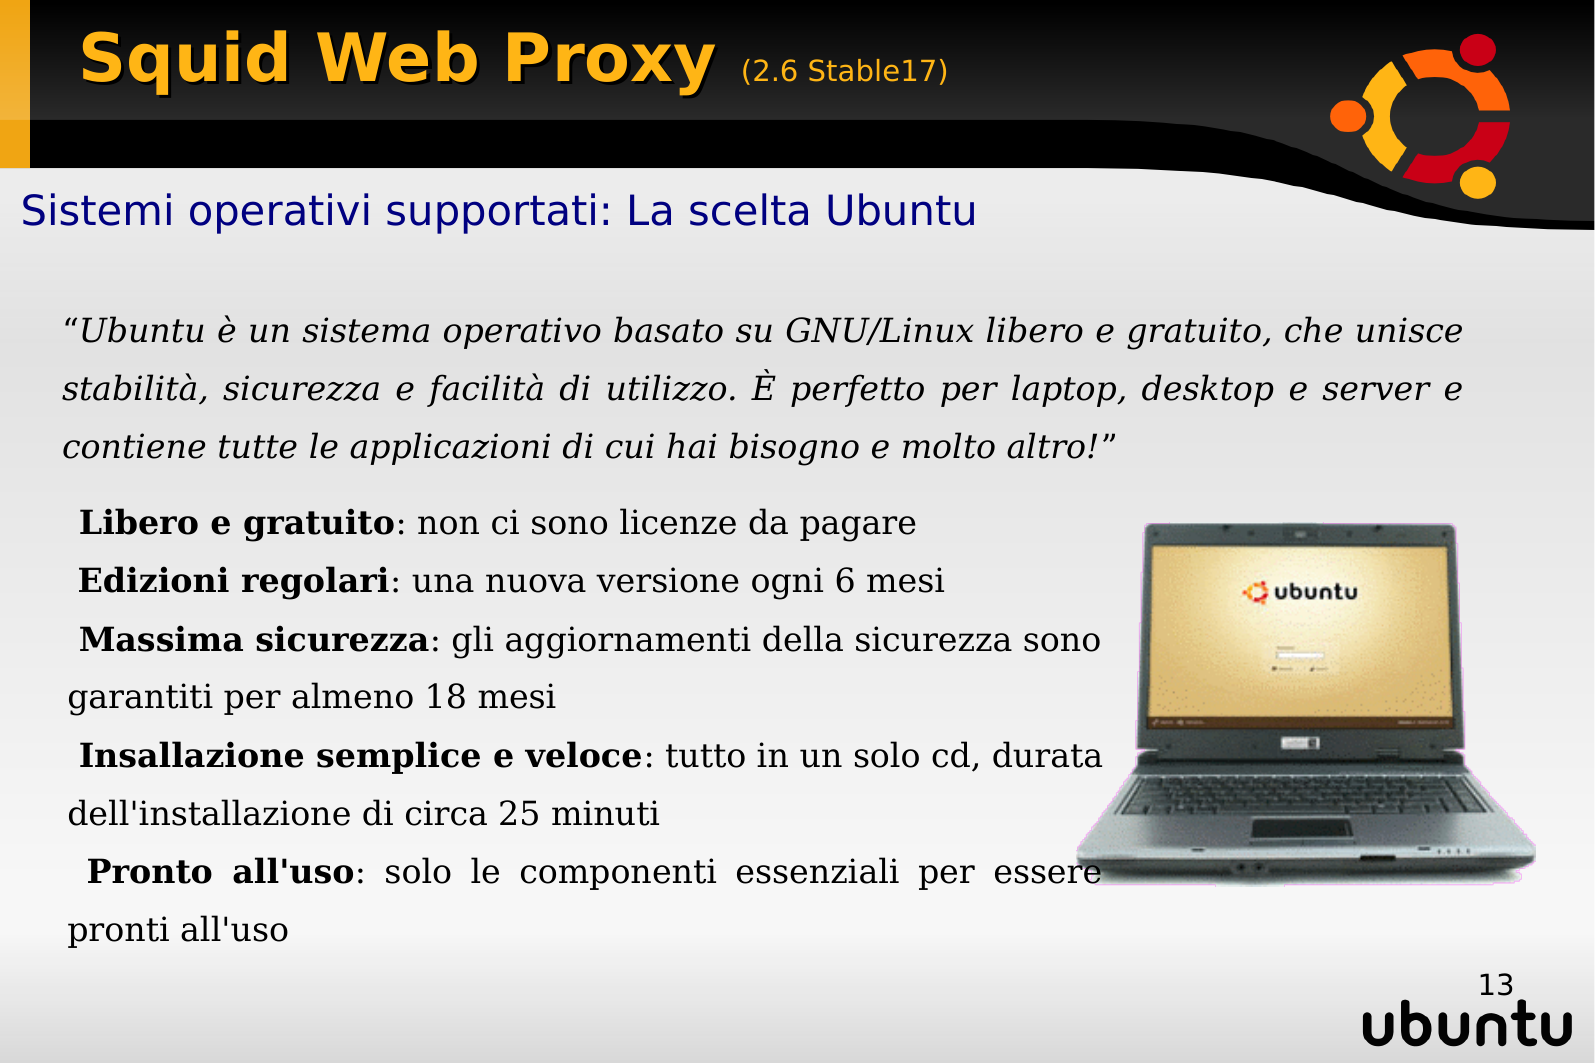

Squid Web Proxy (2.6 Stable17)
Sistemi operativi supportati: La scelta Ubuntu
“Ubuntu è un sistema operativo basato su GNU/Linux libero e gratuito, che unisce stabilità, sicurezza e facilità di utilizzo. È perfetto per laptop, desktop e server e contiene tutte le applicazioni di cui hai bisogno e molto altro!”
 Libero e gratuito: non ci sono licenze da pagare
 Edizioni regolari: una nuova versione ogni 6 mesi
 Massima sicurezza: gli aggiornamenti della sicurezza sono garantiti per almeno 18 mesi
 Insallazione semplice e veloce: tutto in un solo cd, durata dell'installazione di circa 25 minuti
 Pronto all'uso: solo le componenti essenziali per essere pronti all'uso
13